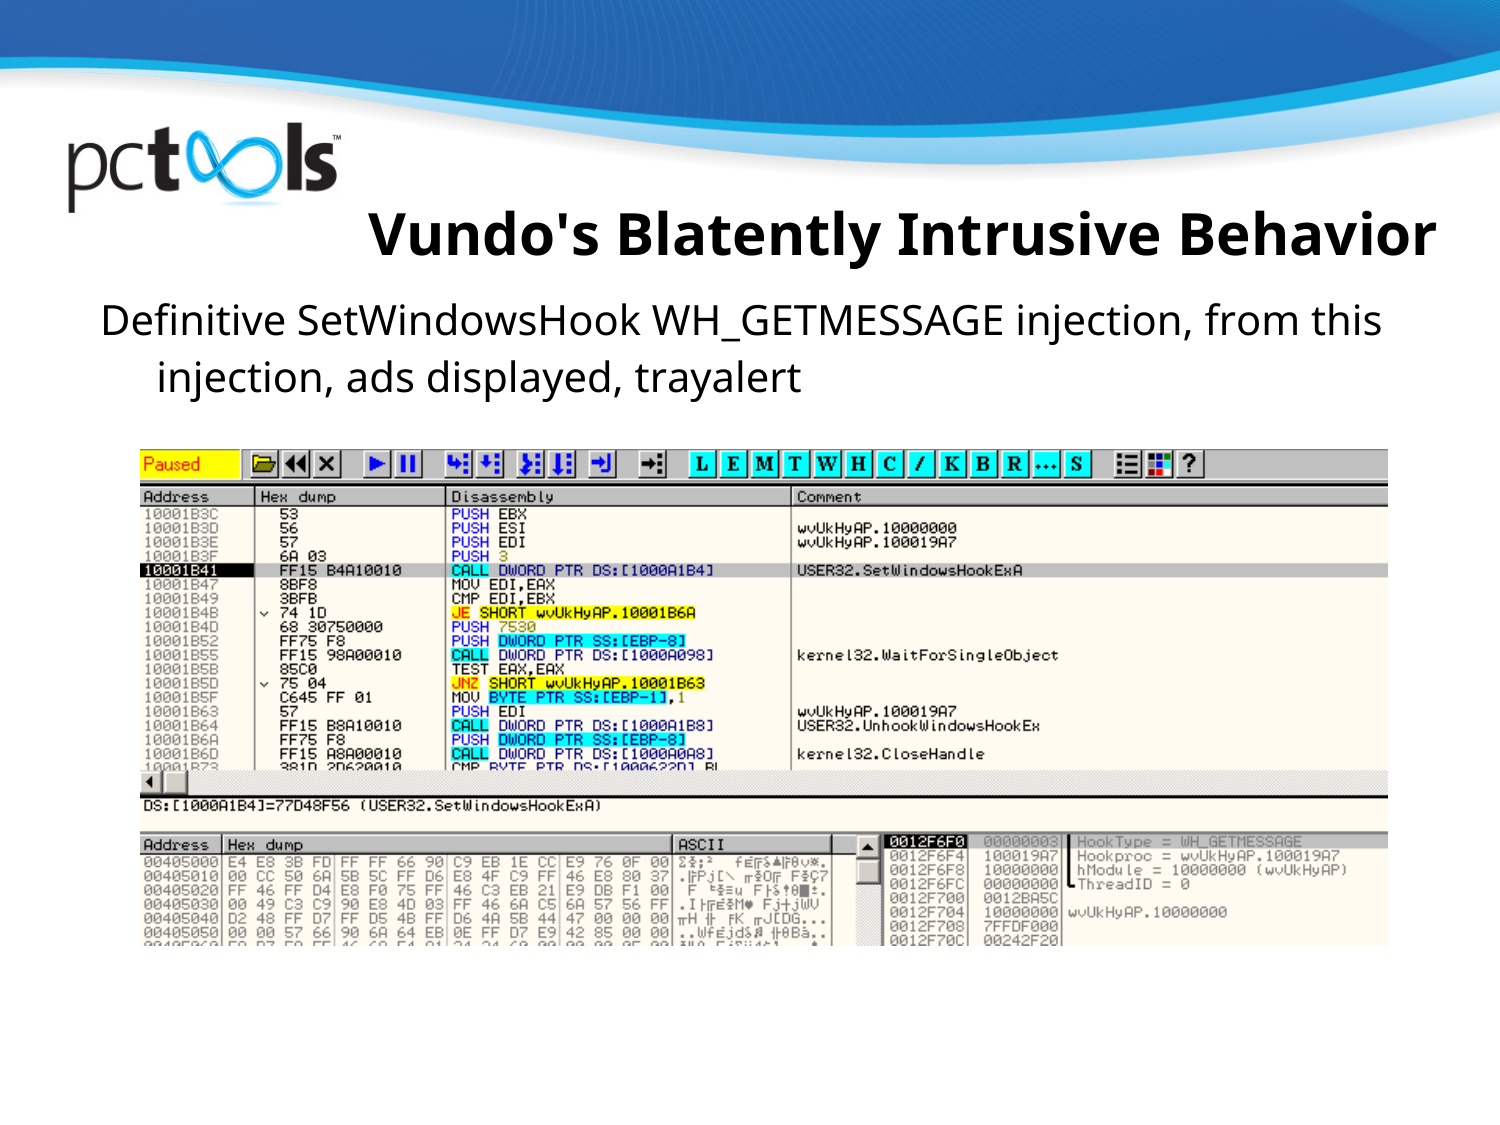

# Vundo's Blatently Intrusive Behavior
Definitive SetWindowsHook WH_GETMESSAGE injection, from this injection, ads displayed, trayalert